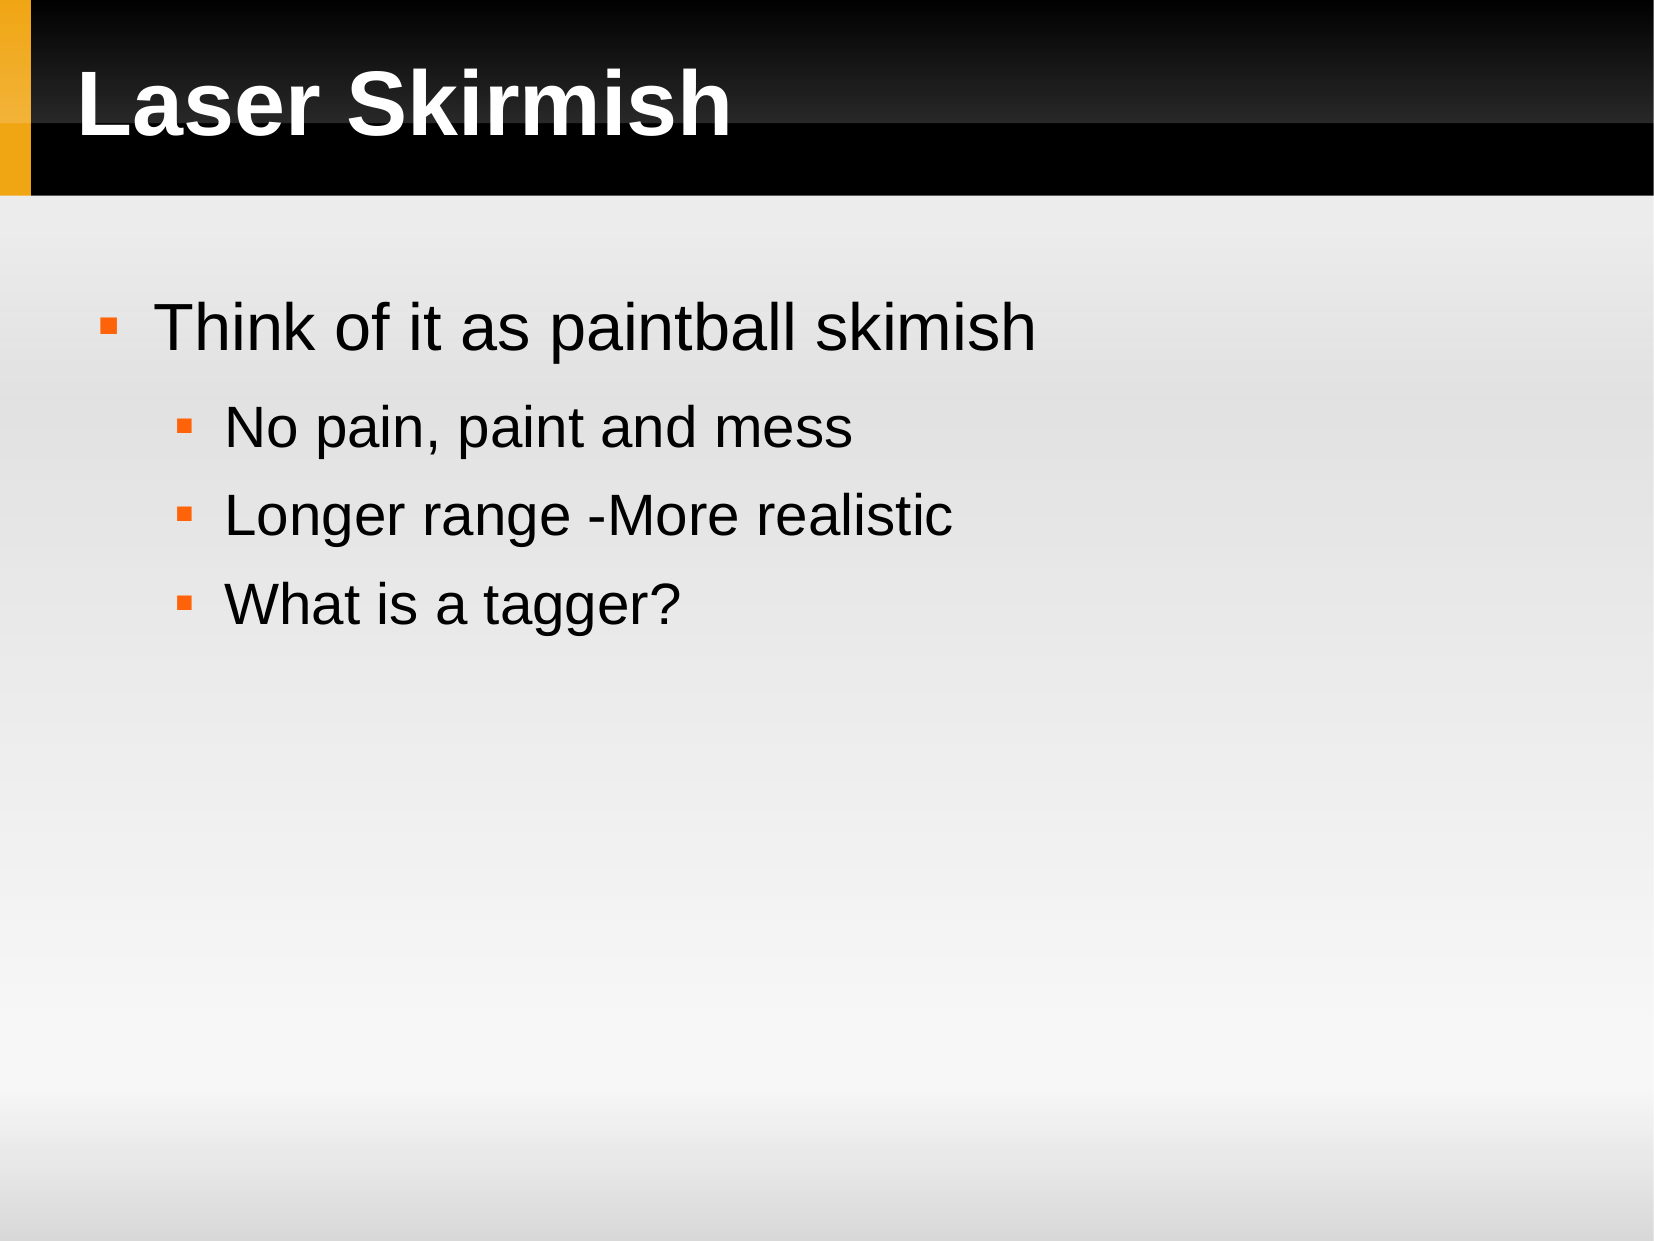

# Laser Skirmish
Think of it as paintball skimish
No pain, paint and mess
Longer range -More realistic
What is a tagger?